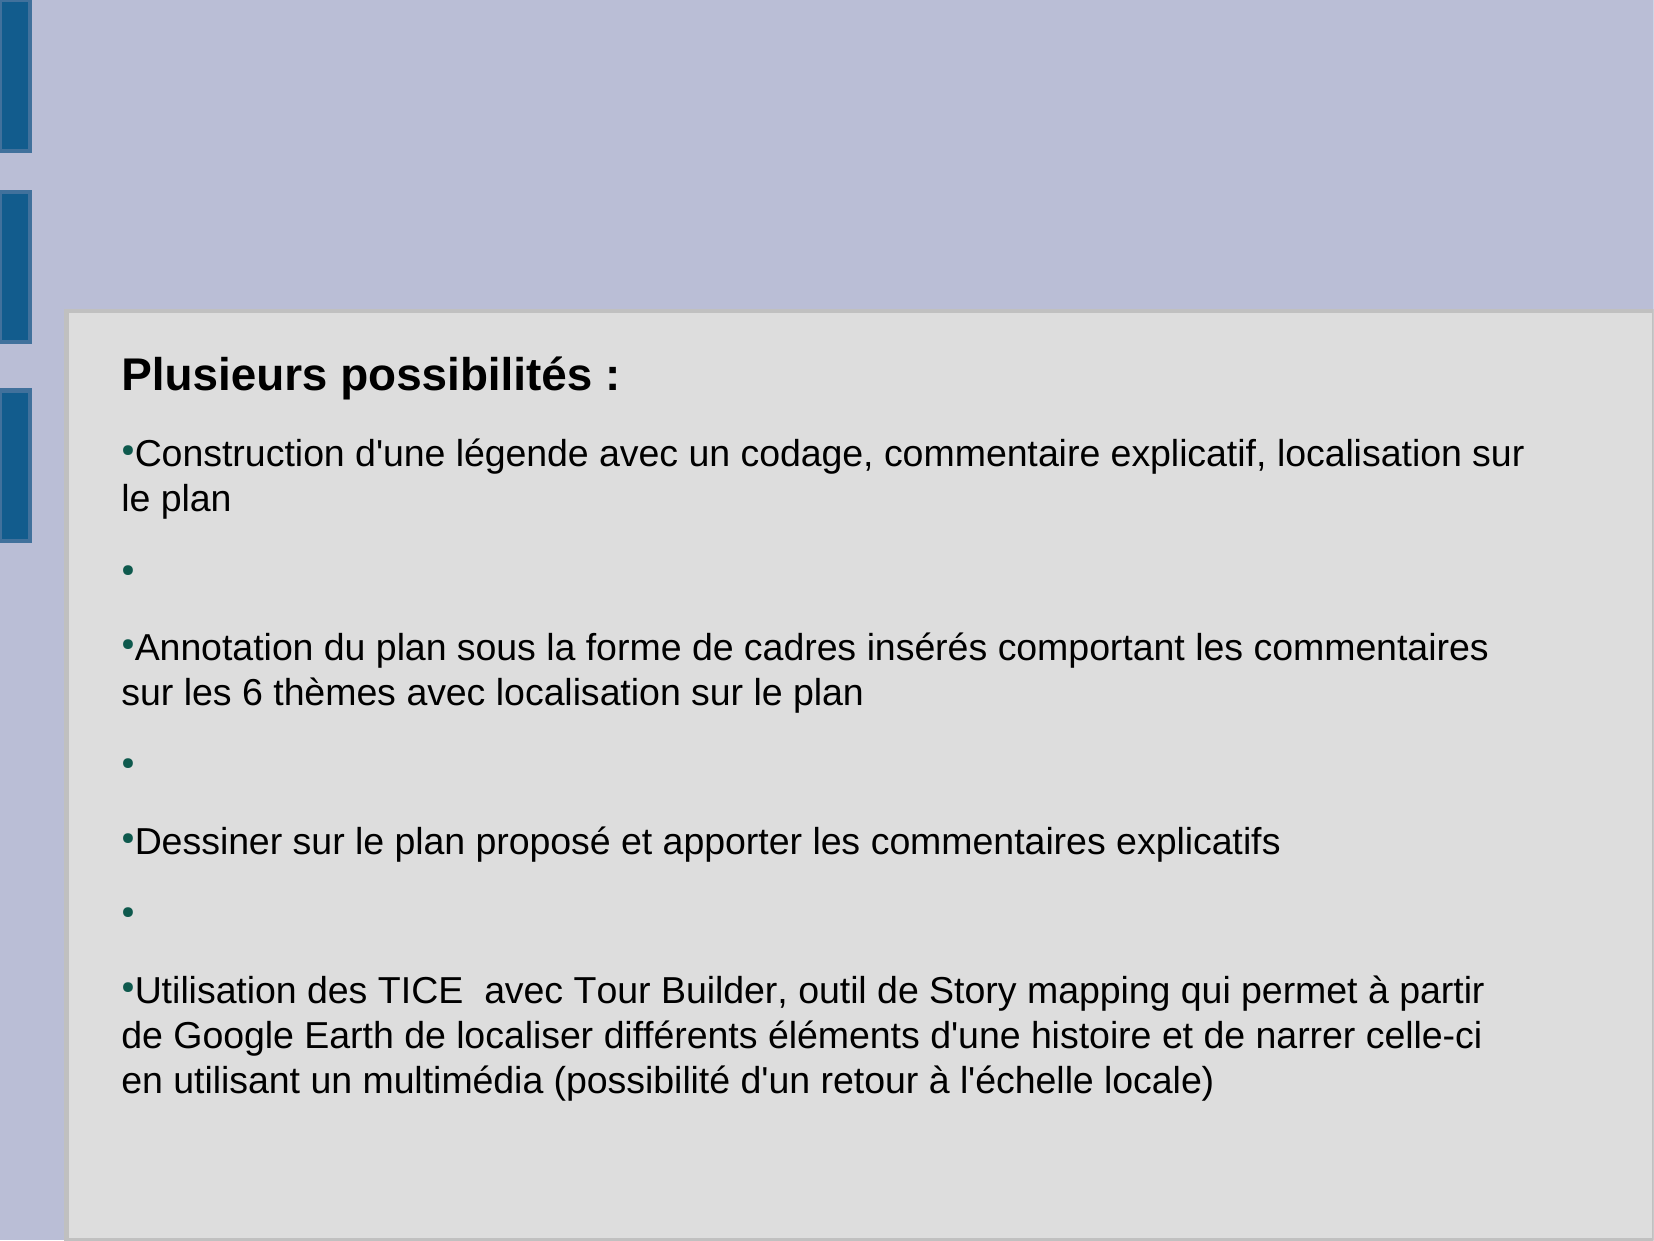

#
Plusieurs possibilités :
Construction d'une légende avec un codage, commentaire explicatif, localisation sur le plan
Annotation du plan sous la forme de cadres insérés comportant les commentaires sur les 6 thèmes avec localisation sur le plan
Dessiner sur le plan proposé et apporter les commentaires explicatifs
Utilisation des TICE avec Tour Builder, outil de Story mapping qui permet à partir de Google Earth de localiser différents éléments d'une histoire et de narrer celle-ci en utilisant un multimédia (possibilité d'un retour à l'échelle locale)